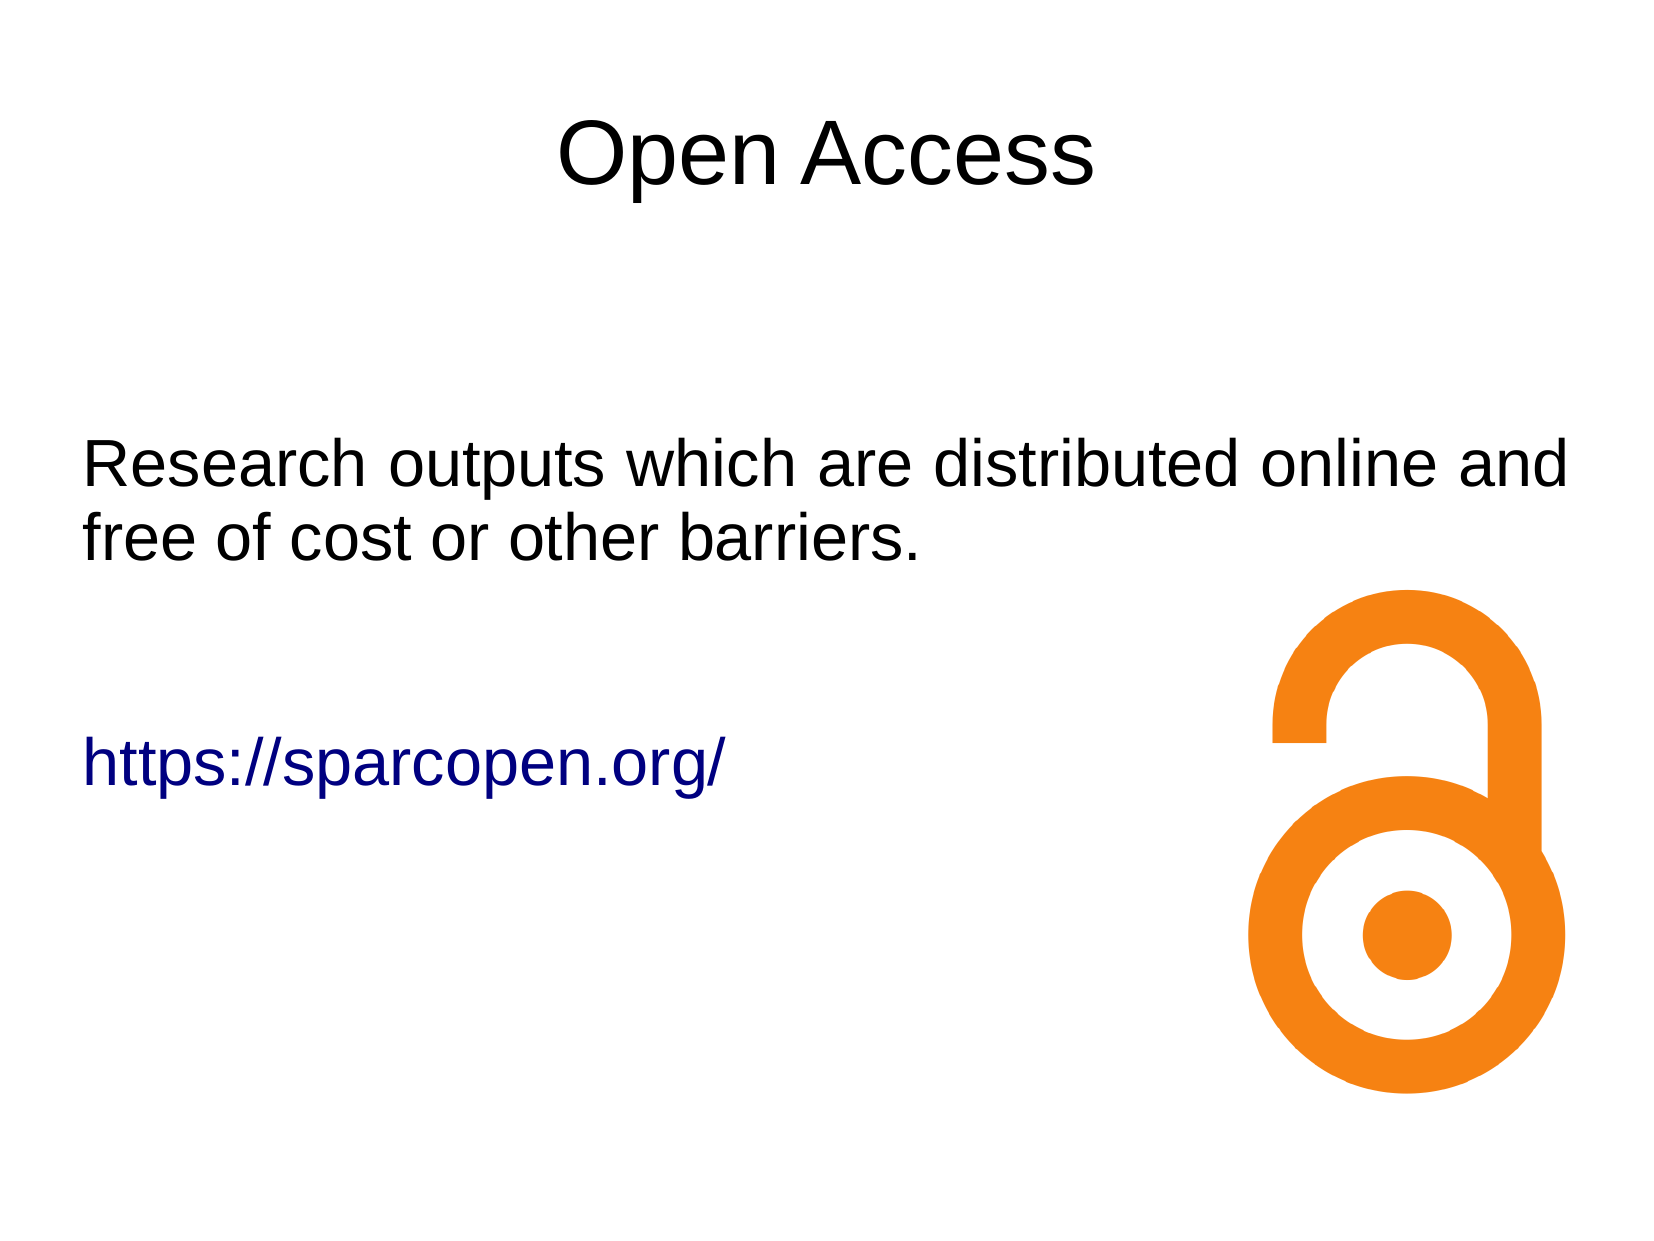

# Open Access
Research outputs which are distributed online and free of cost or other barriers.
https://sparcopen.org/